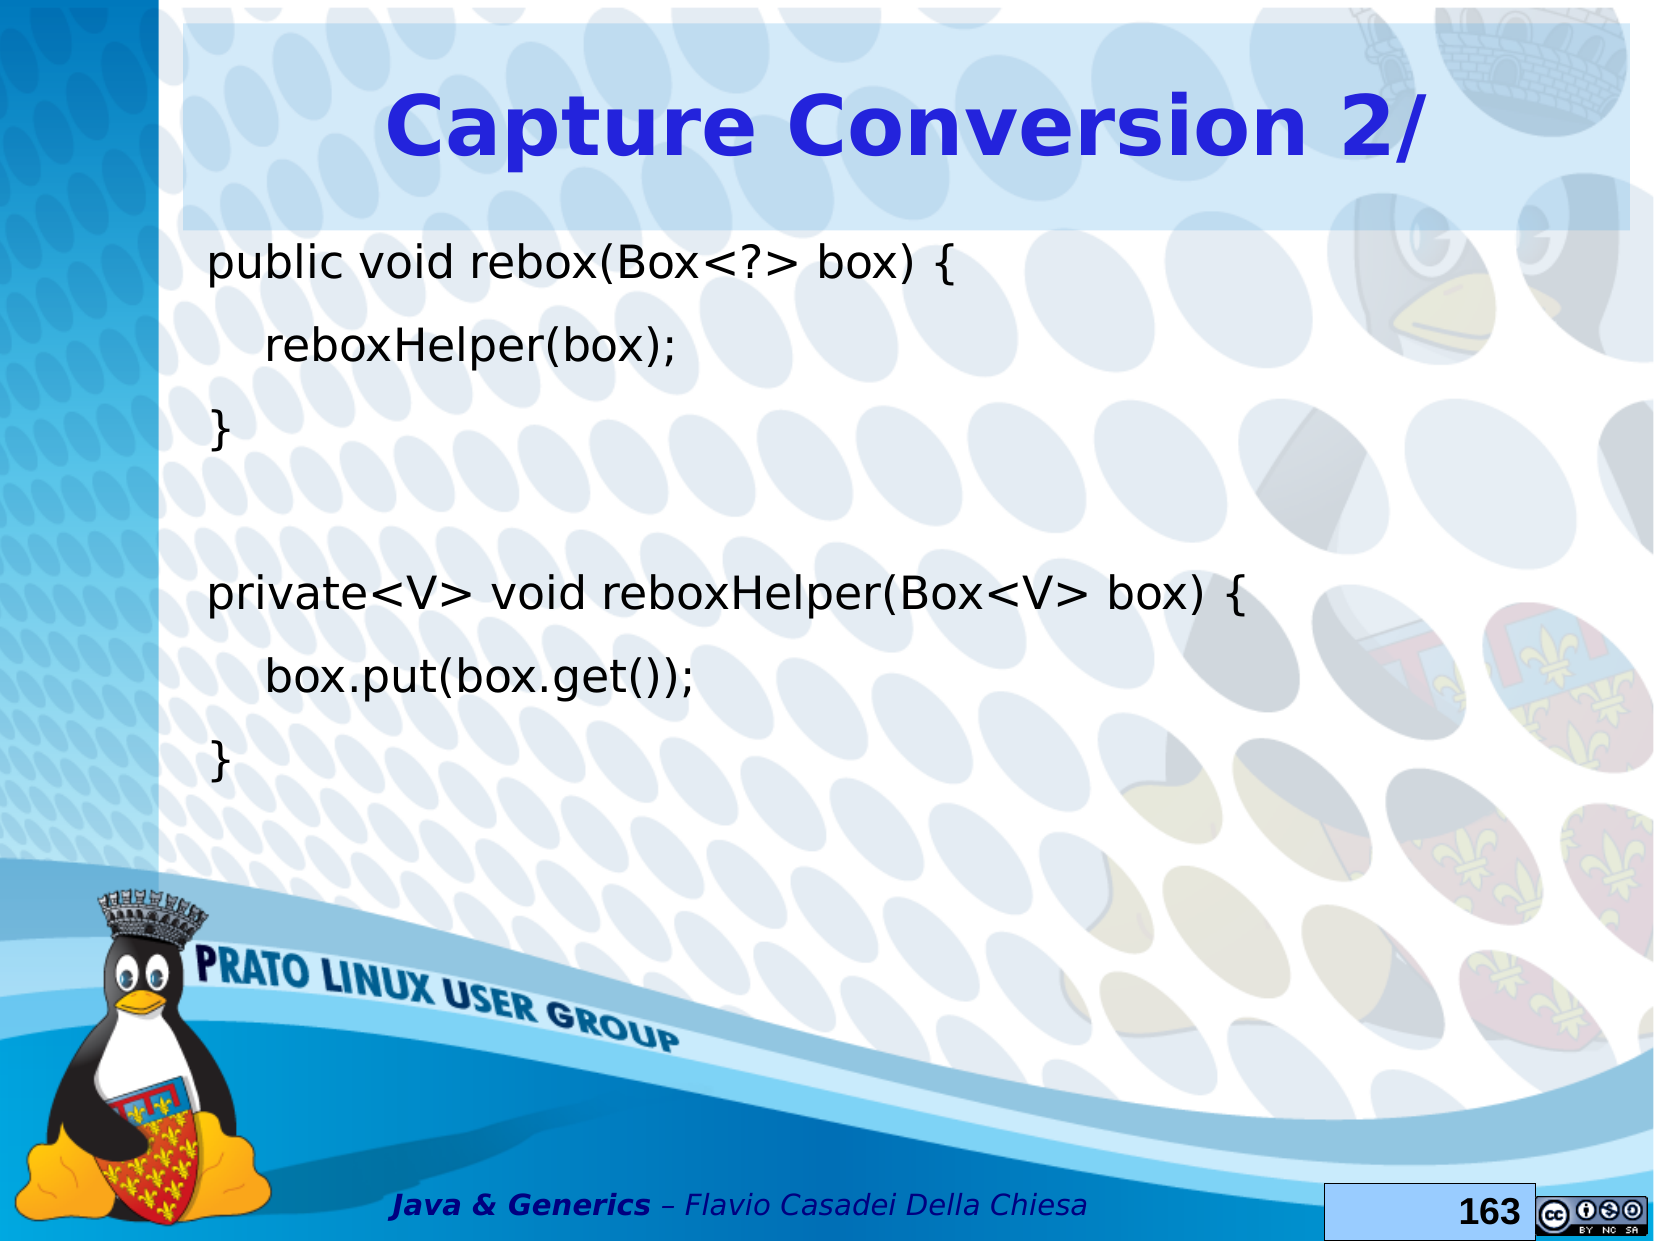

# Capture Conversion 2/
public void rebox(Box<?> box) {
 reboxHelper(box);
}
private<V> void reboxHelper(Box<V> box) {
 box.put(box.get());
}